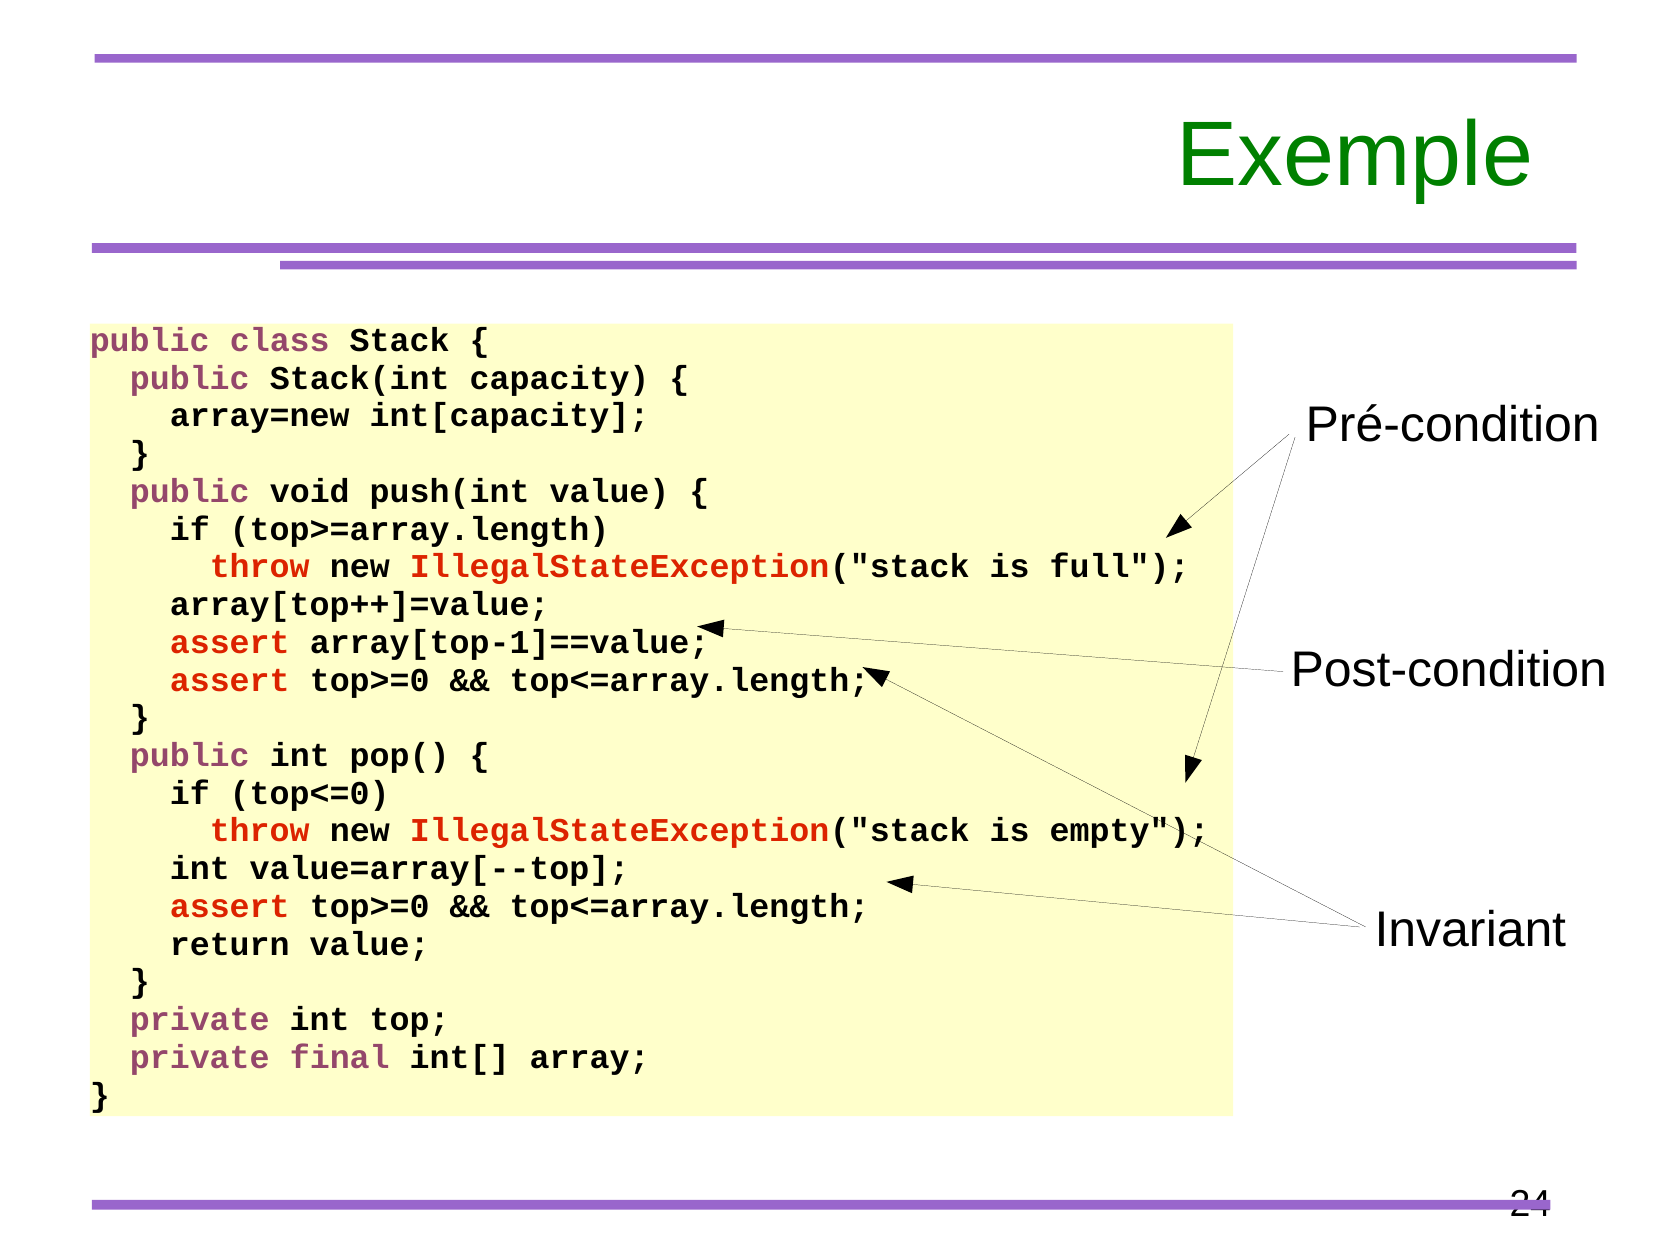

# Exemple
public class Stack {
 public Stack(int capacity) {
 array=new int[capacity];
 }
 public void push(int value) {
 if (top>=array.length)
 throw new IllegalStateException("stack is full");
 array[top++]=value;
 assert array[top-1]==value;
 assert top>=0 && top<=array.length;
 }
 public int pop() {
 if (top<=0)
 throw new IllegalStateException("stack is empty");
 int value=array[--top];
 assert top>=0 && top<=array.length;
 return value;
 }
 private int top;
 private final int[] array;
}
Pré-condition
Post-condition
Invariant